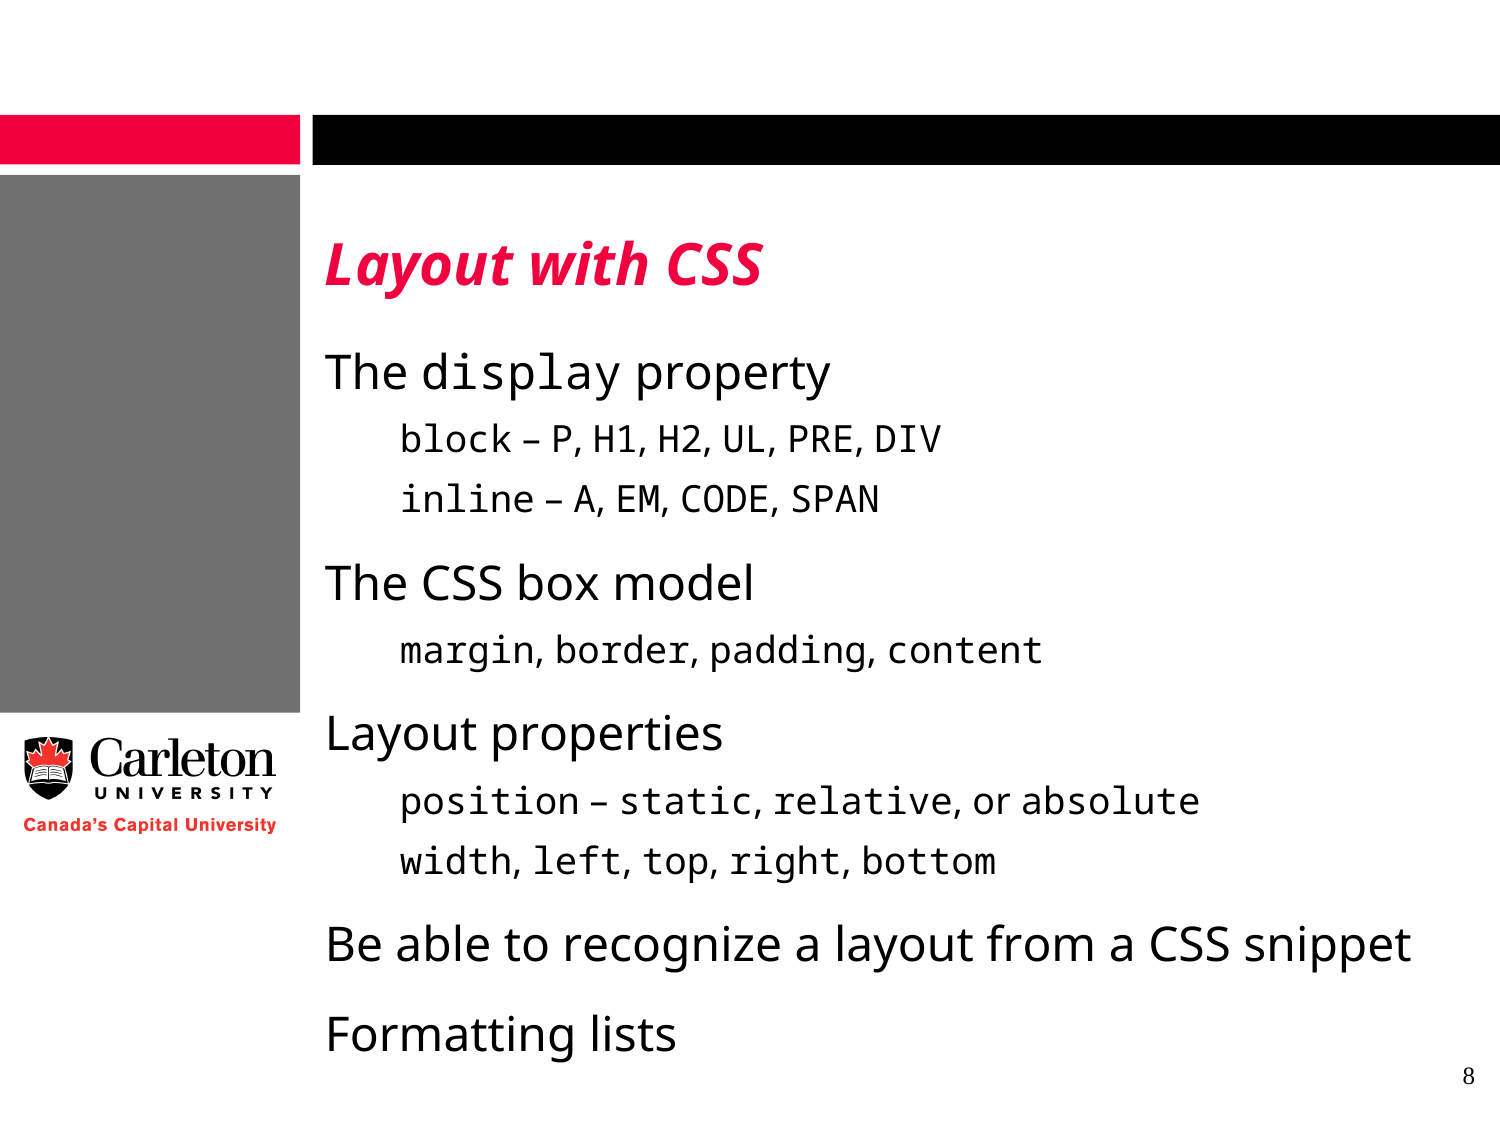

# Layout with CSS
The display property
block – P, H1, H2, UL, PRE, DIV
inline – A, EM, CODE, SPAN
The CSS box model
margin, border, padding, content
Layout properties
position – static, relative, or absolute
width, left, top, right, bottom
Be able to recognize a layout from a CSS snippet
Formatting lists
8